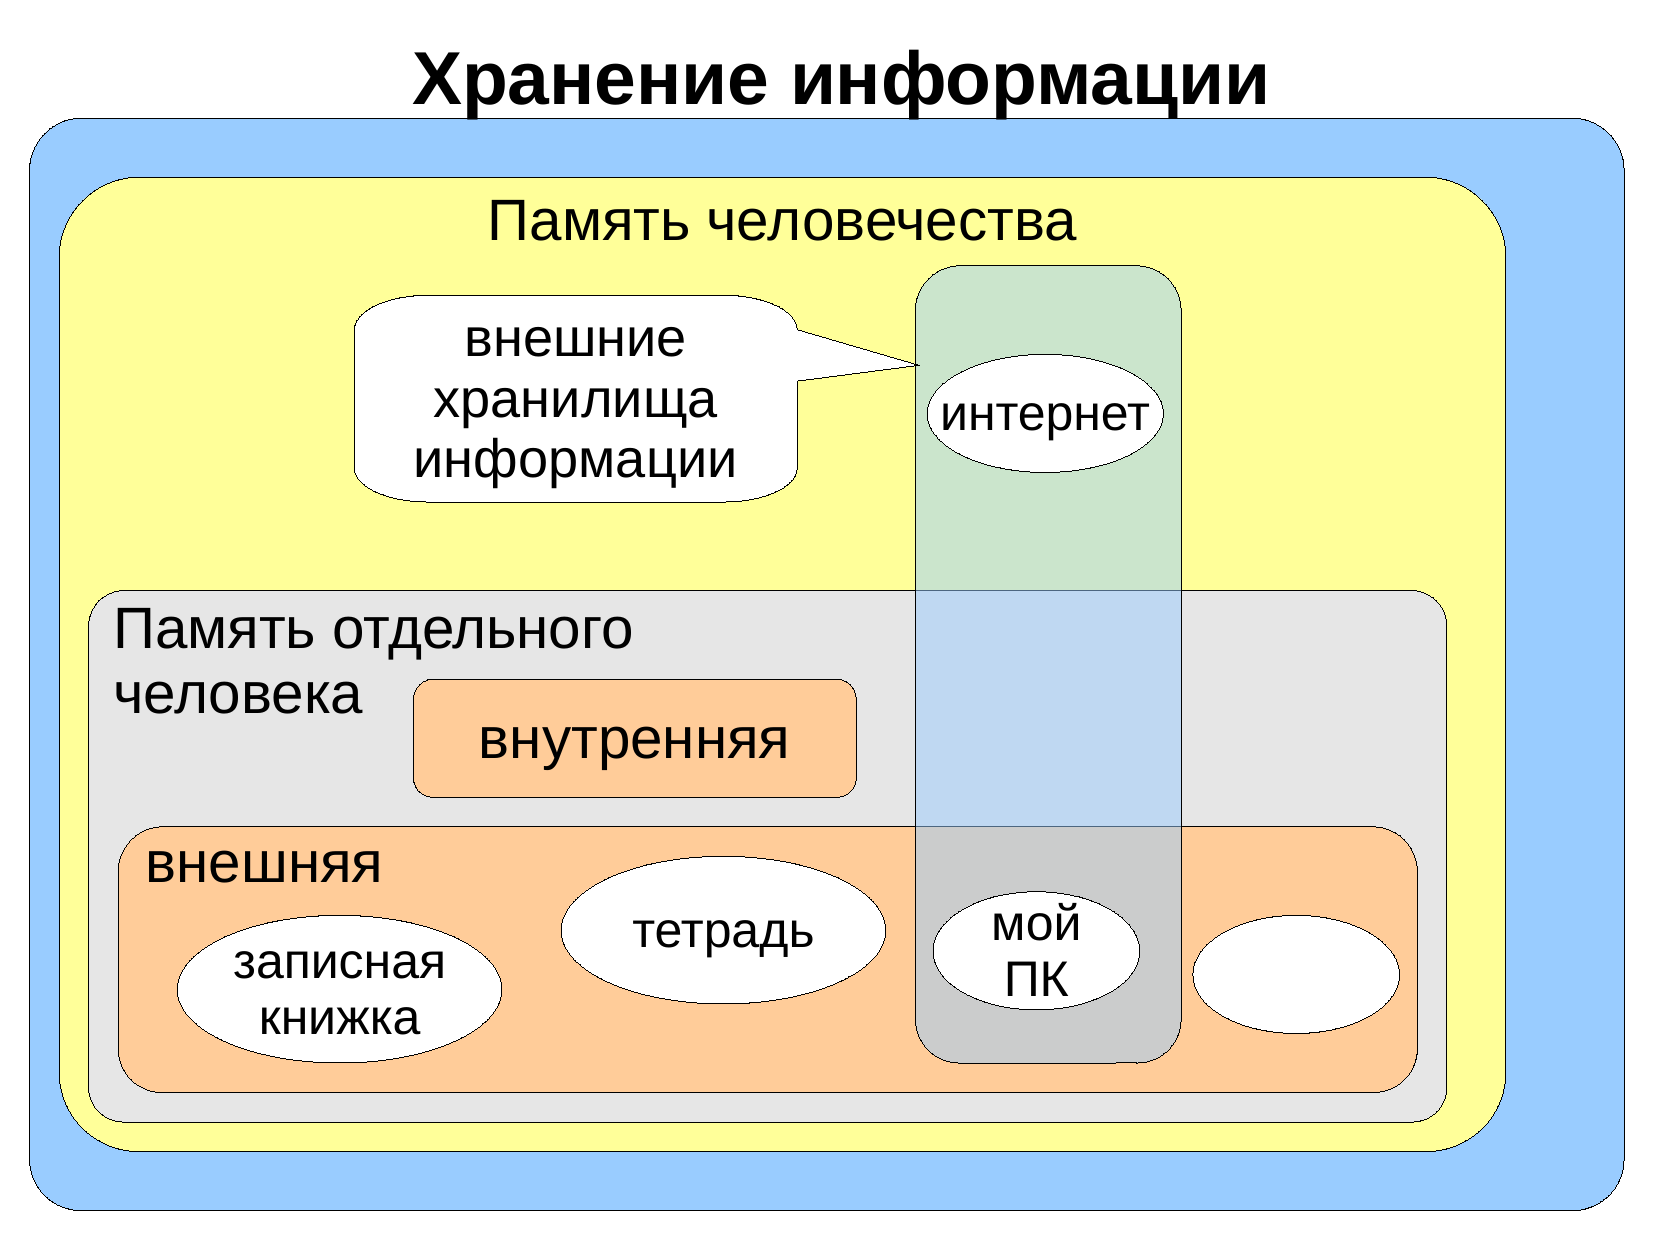

Хранение информации
Память человечества
внешние
хранилища
информации
интернет
Память отдельного
человека
внутренняя
внешняя
тетрадь
мой
ПК
записная
книжка